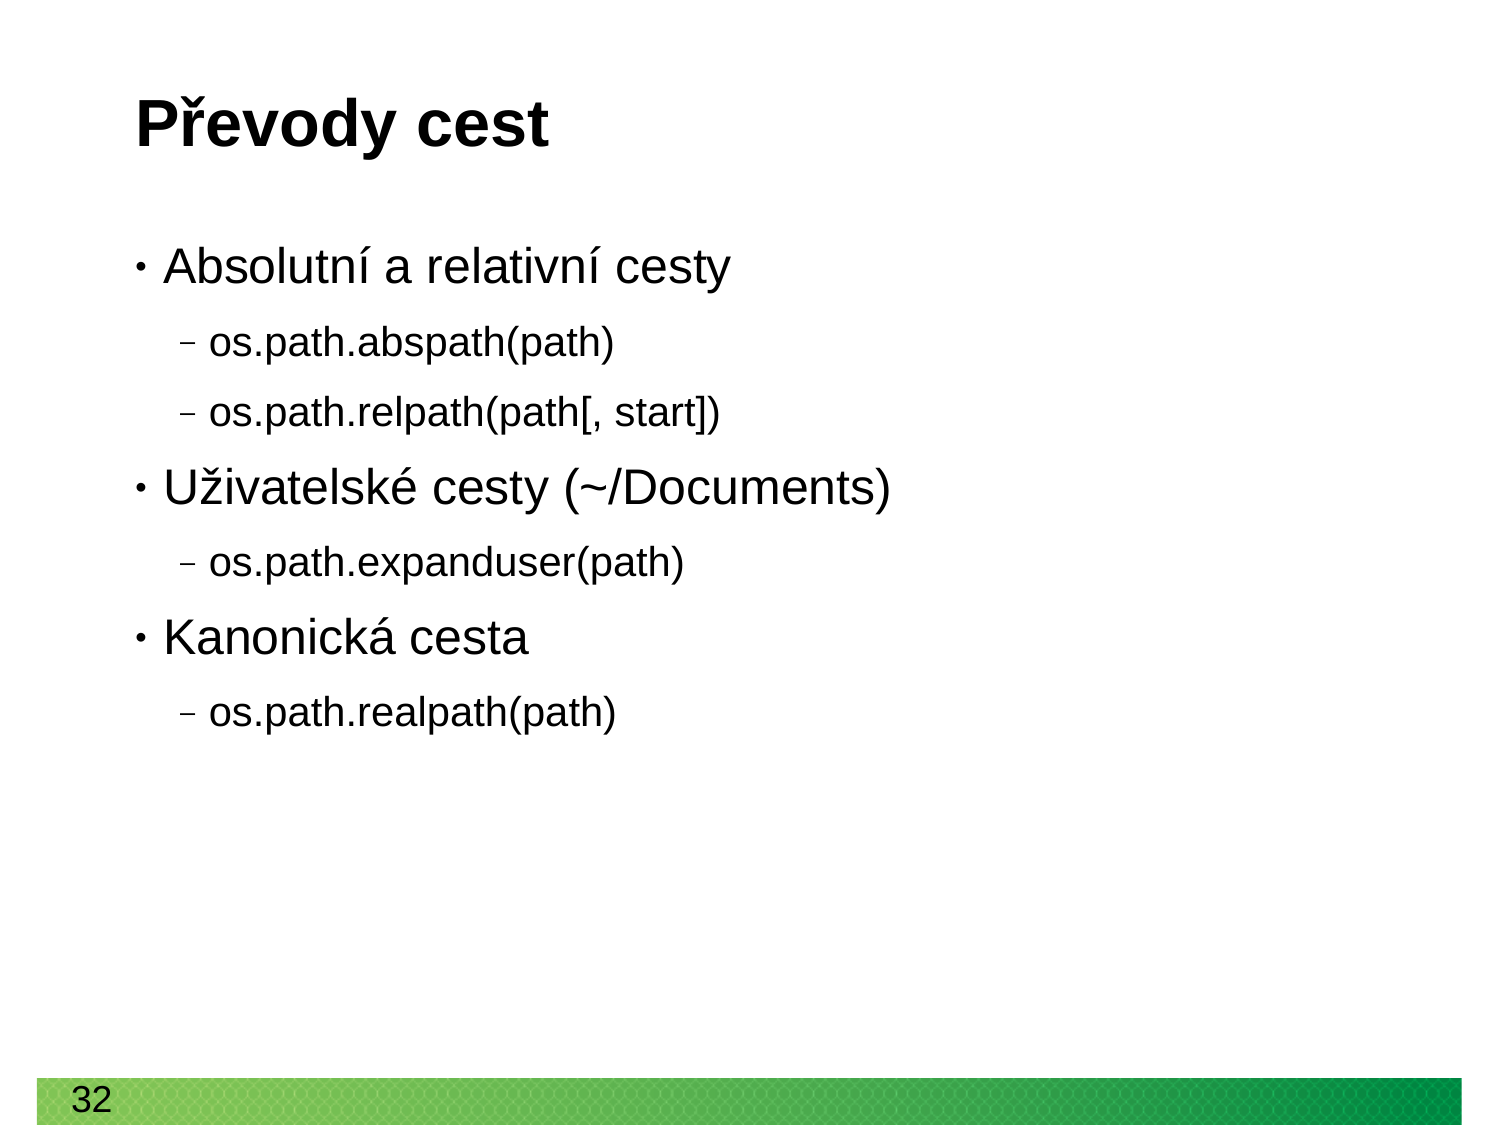

# Převody cest
Absolutní a relativní cesty
os.path.abspath(path)
os.path.relpath(path[, start])
Uživatelské cesty (~/Documents)
os.path.expanduser(path)
Kanonická cesta
os.path.realpath(path)